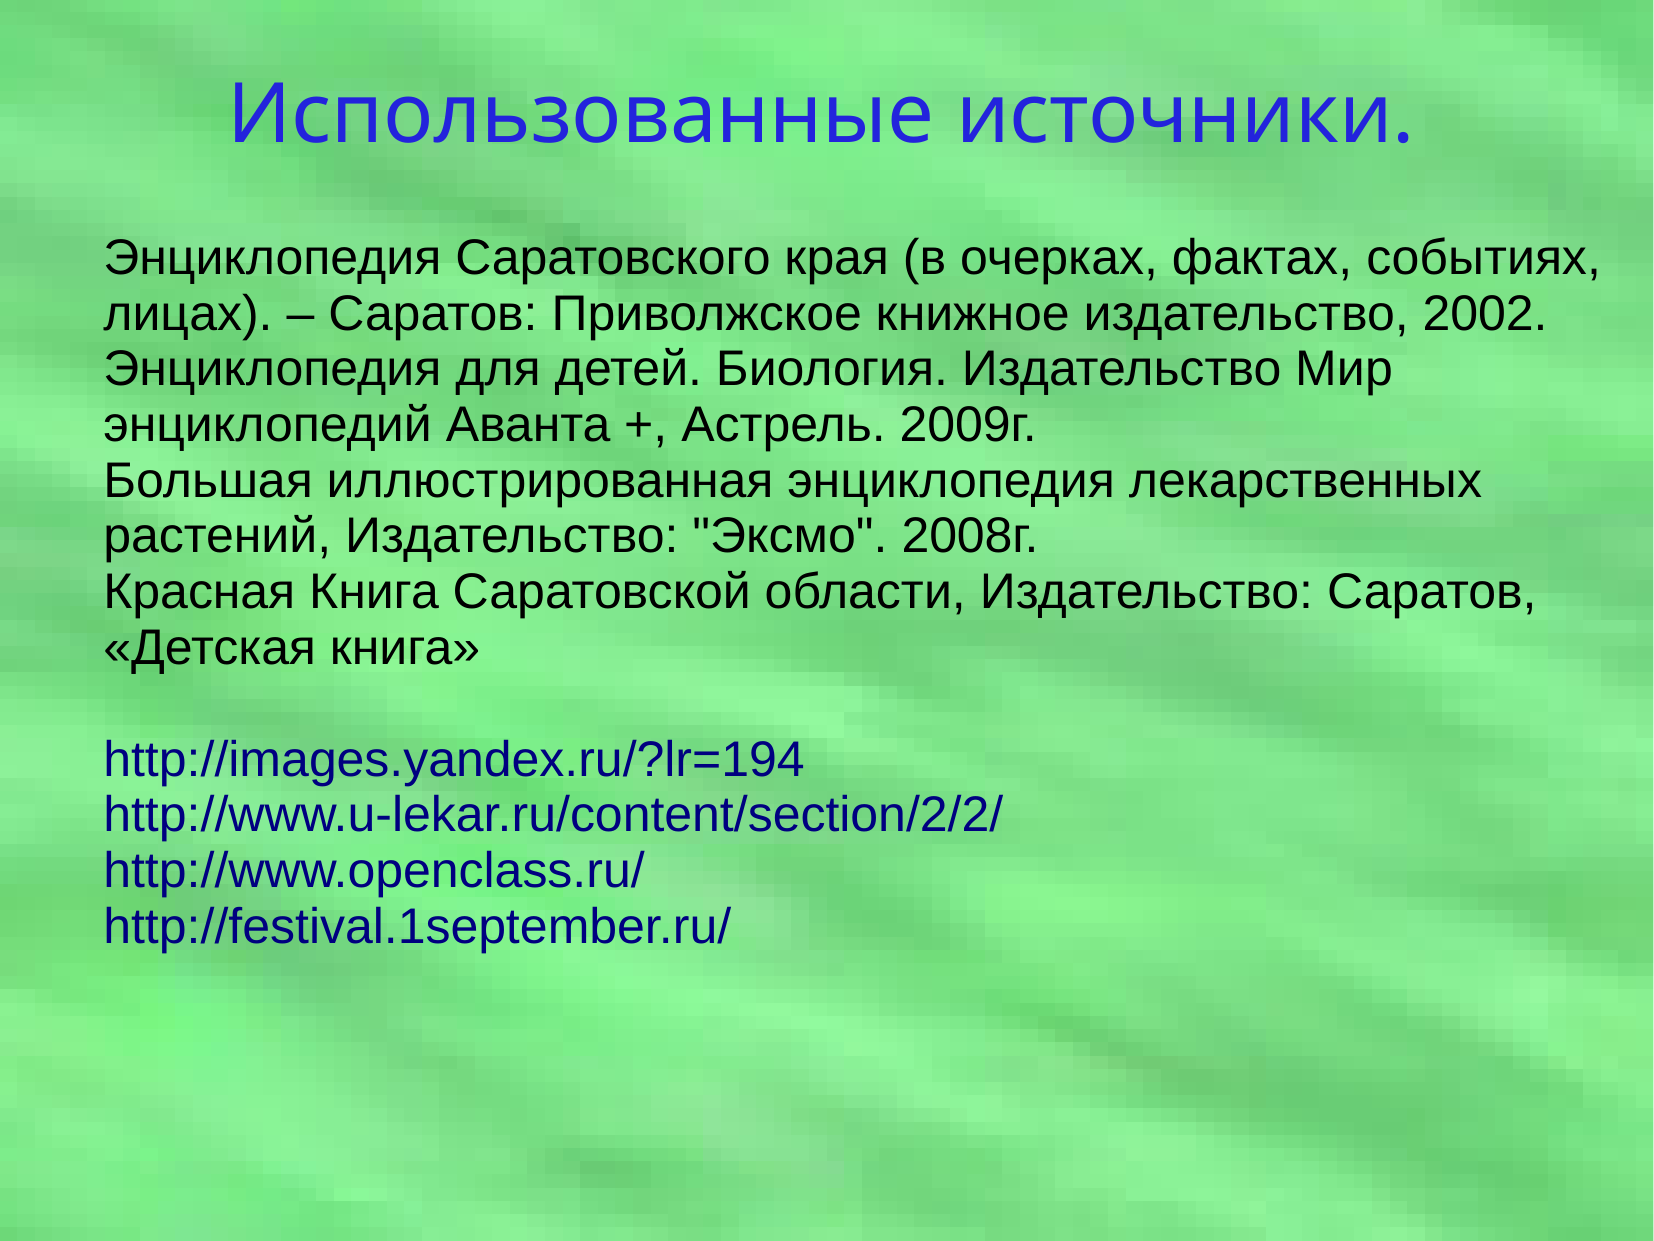

Использованные источники.
Энциклопедия Саратовского края (в очерках, фактах, событиях, лицах). – Саратов: Приволжское книжное издательство, 2002.
Энциклопедия для детей. Биология. Издательство Мир энциклопедий Аванта +, Астрель. 2009г.
Большая иллюстрированная энциклопедия лекарственных растений, Издательство: "Эксмо". 2008г.
Красная Книга Саратовской области, Издательство: Саратов, «Детская книга»
http://images.yandex.ru/?lr=194
http://www.u-lekar.ru/content/section/2/2/
http://www.openclass.ru/
http://festival.1september.ru/